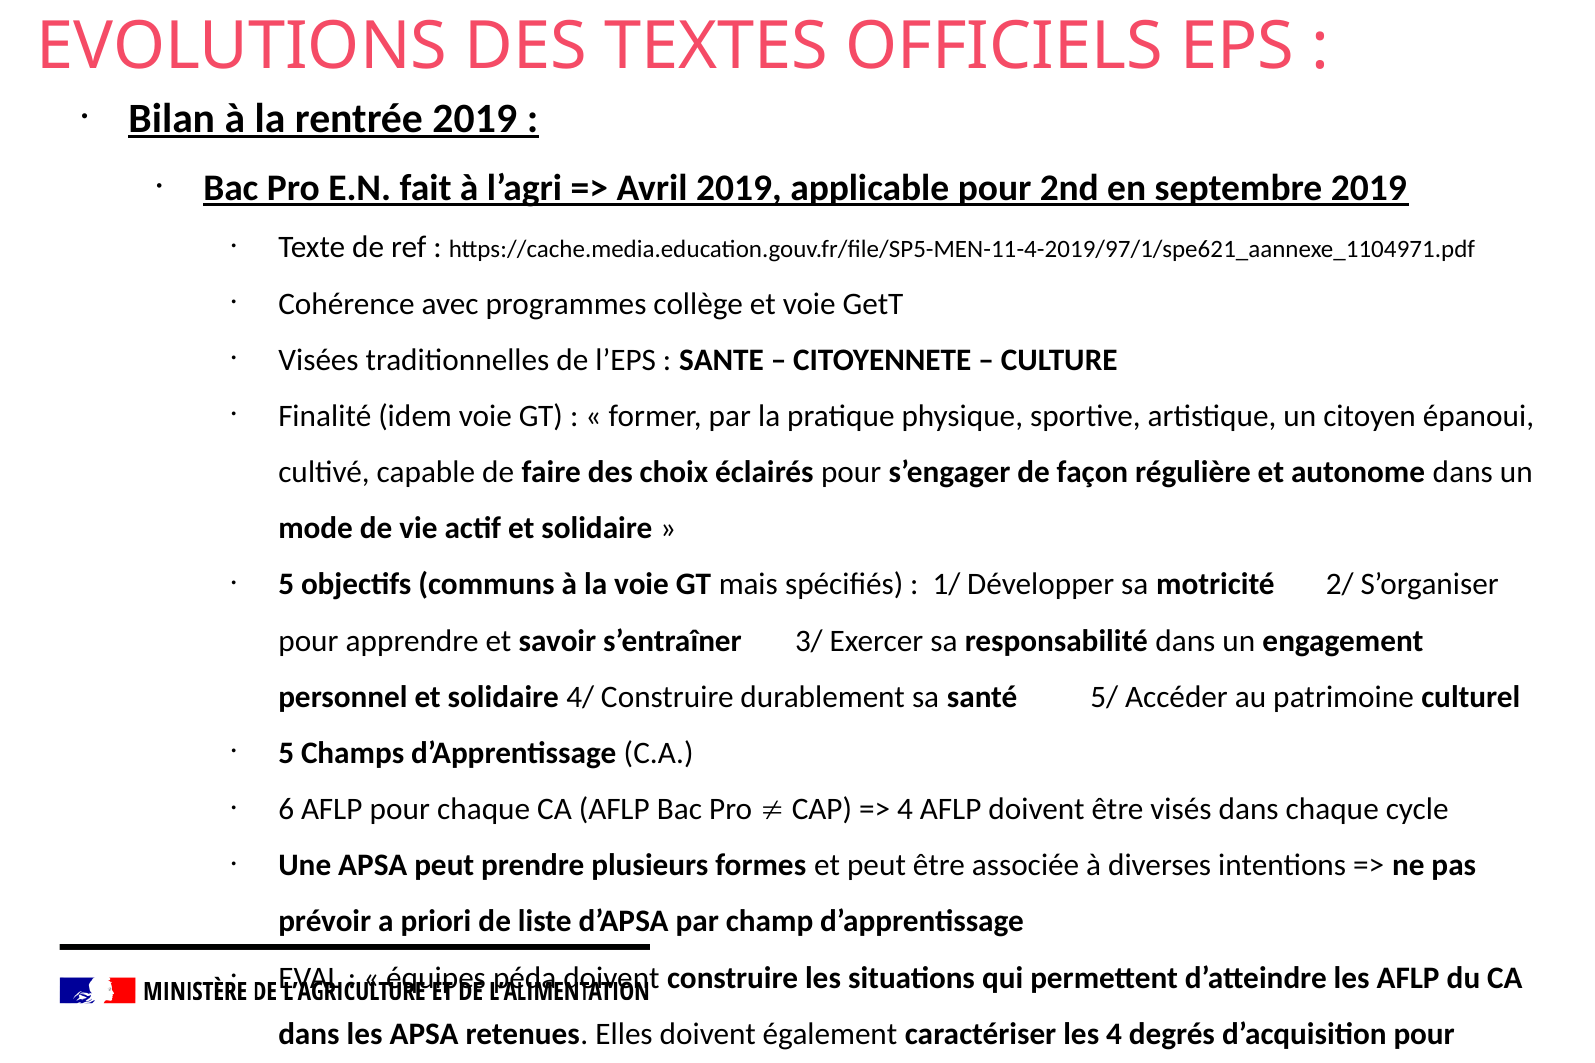

EVOLUTIONS DES TEXTES OFFICIELS EPS :
Bilan à la rentrée 2019 :
Bac Pro E.N. fait à l’agri => Avril 2019, applicable pour 2nd en septembre 2019
Texte de ref : https://cache.media.education.gouv.fr/file/SP5-MEN-11-4-2019/97/1/spe621_aannexe_1104971.pdf
Cohérence avec programmes collège et voie GetT
Visées traditionnelles de l’EPS : SANTE – CITOYENNETE – CULTURE
Finalité (idem voie GT) : « former, par la pratique physique, sportive, artistique, un citoyen épanoui, cultivé, capable de faire des choix éclairés pour s’engager de façon régulière et autonome dans un mode de vie actif et solidaire »
5 objectifs (communs à la voie GT mais spécifiés) : 1/ Développer sa motricité	 2/ S’organiser pour apprendre et savoir s’entraîner	3/ Exercer sa responsabilité dans un engagement personnel et solidaire 4/ Construire durablement sa santé	5/ Accéder au patrimoine culturel
5 Champs d’Apprentissage (C.A.)
6 AFLP pour chaque CA (AFLP Bac Pro  CAP) => 4 AFLP doivent être visés dans chaque cycle
Une APSA peut prendre plusieurs formes et peut être associée à diverses intentions => ne pas prévoir a priori de liste d’APSA par champ d’apprentissage
EVAL : « équipes péda doivent construire les situations qui permettent d’atteindre les AFLP du CA dans les APSA retenues. Elles doivent également caractériser les 4 degrés d’acquisition pour chacun des AFLP travaillés dans l’APSA support.»
PROGRAMMATION : CAP => min 3 CA dont CA5 ; Bac Pro => min 4 CA, 5 si possible, CA5 sur 2 cycles min
PROJET PEDA : spécifie les AFLP pour chaque APSA de l’offre de formation ; prévoit les indicateurs des degrés d’acquisition atteints par les élèves sur chacun des AFLP